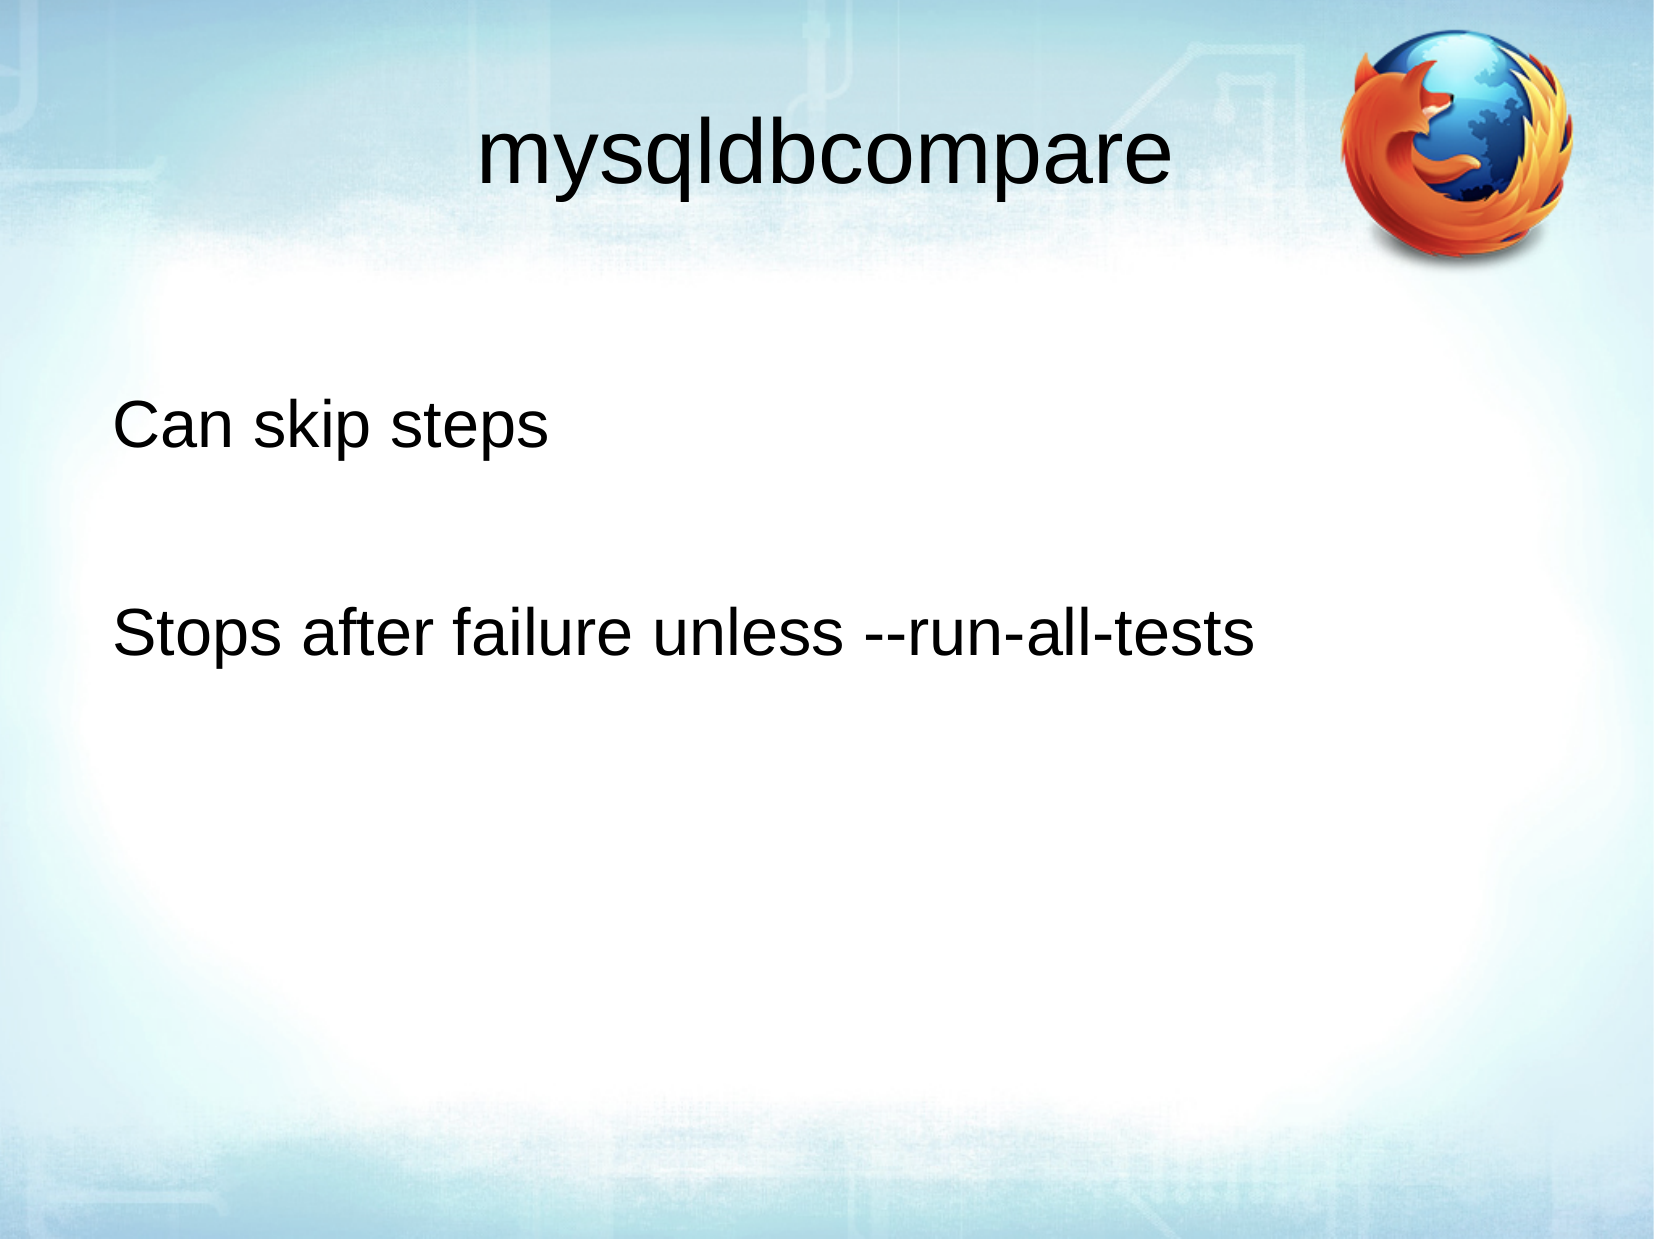

# mysqldbcompare
Can skip steps
Stops after failure unless --run-all-tests